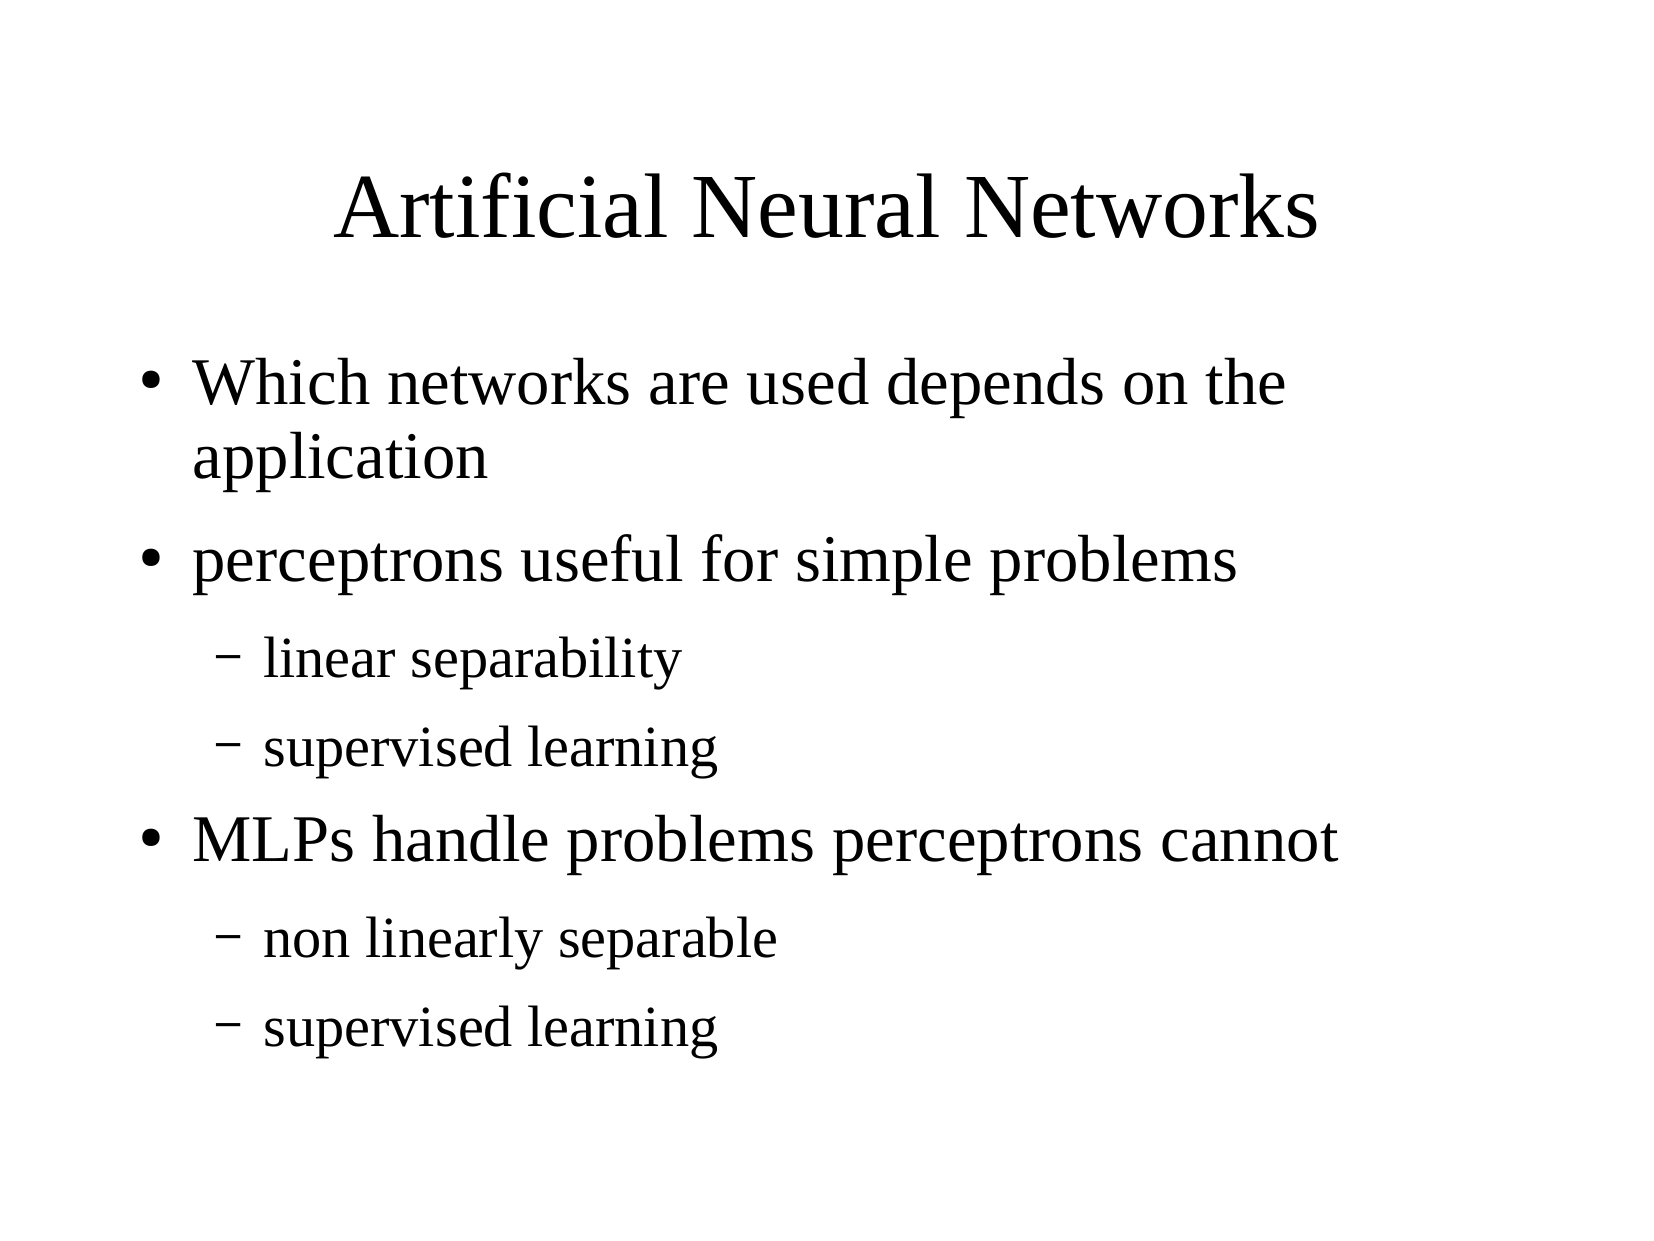

# Artificial Neural Networks
Which networks are used depends on the application
perceptrons useful for simple problems
linear separability
supervised learning
MLPs handle problems perceptrons cannot
non linearly separable
supervised learning